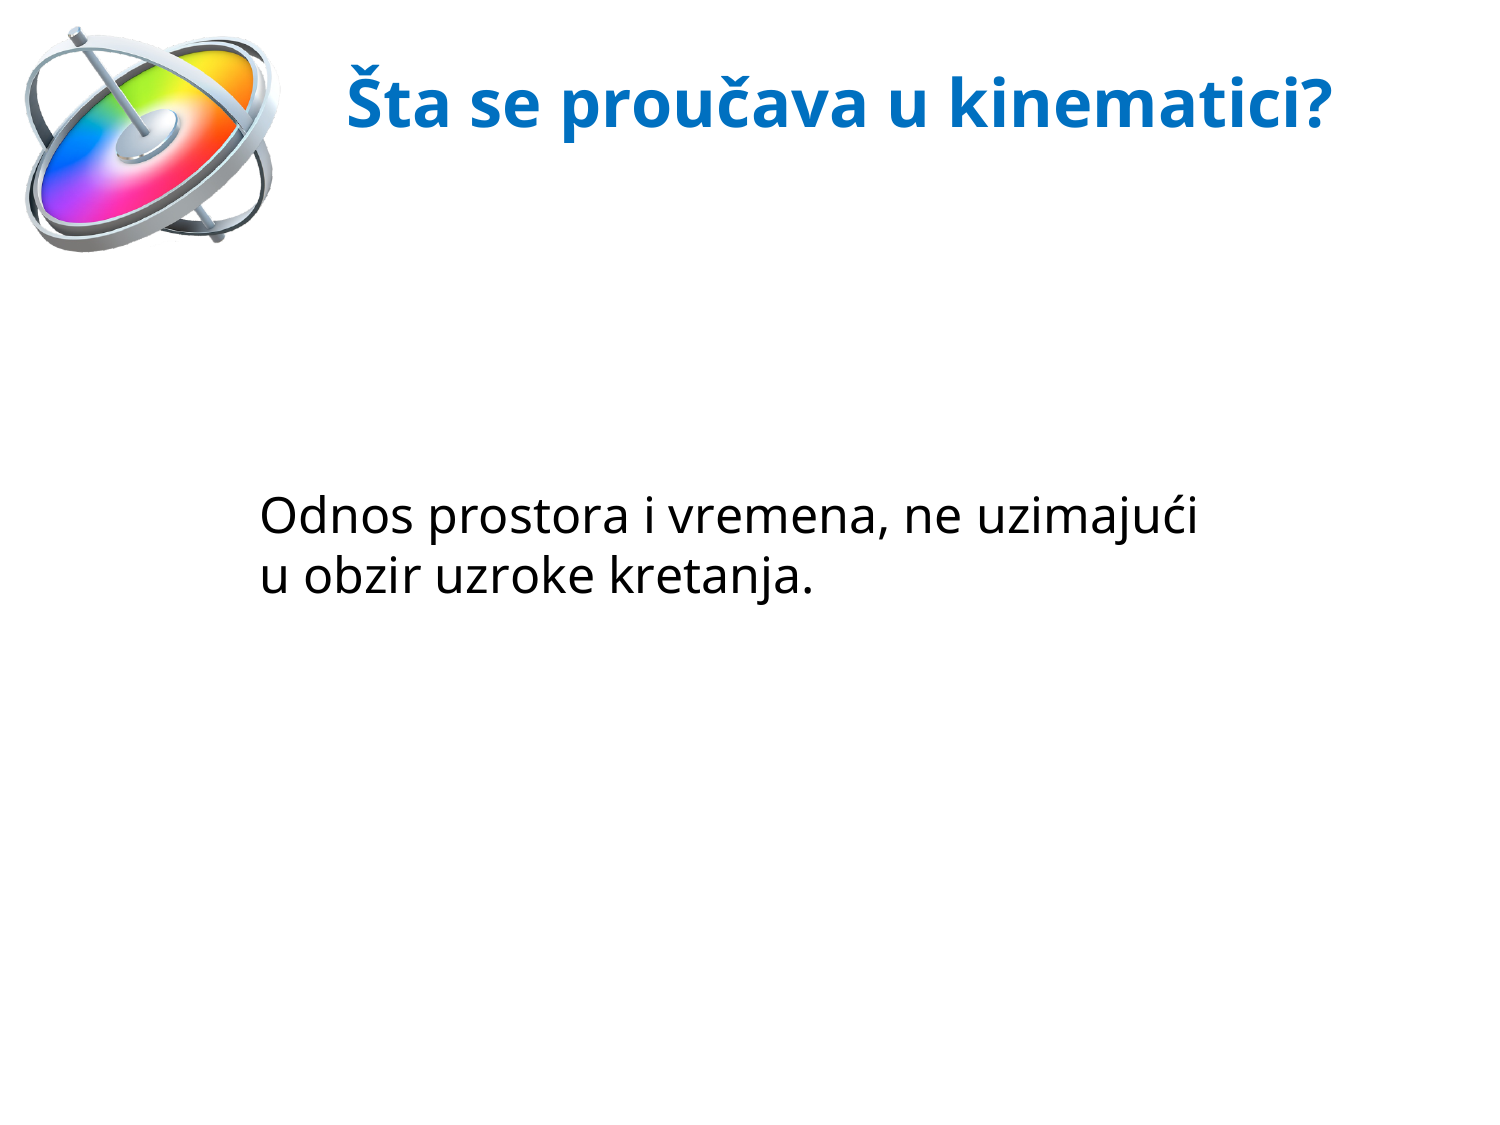

Šta se proučava u kinematici?
Odnos prostora i vremena, ne uzimajući u obzir uzroke kretanja.